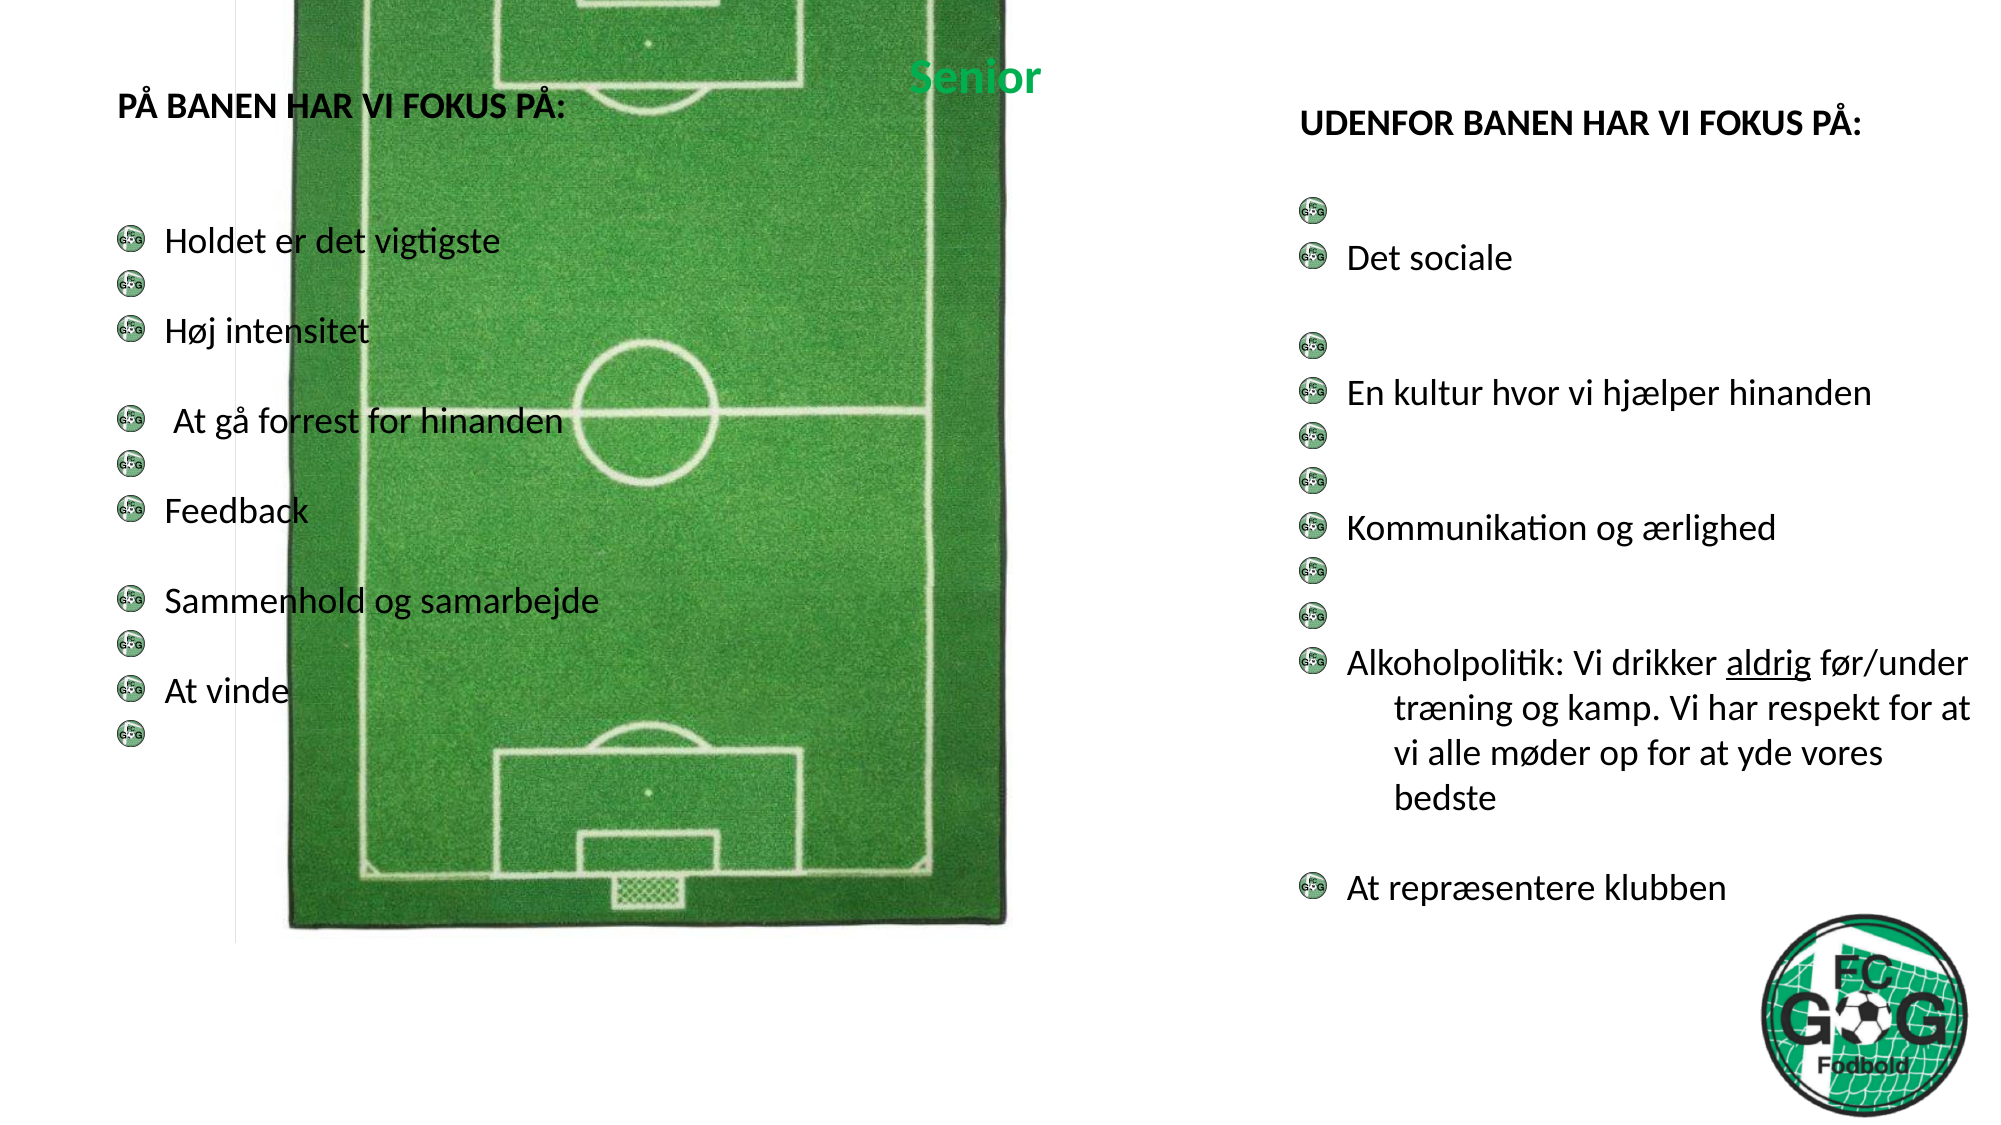

Senior
PÅ BANEN HAR VI FOKUS PÅ:
Holdet er det vigtigste
Høj intensitet
 At gå forrest for hinanden
Feedback
Sammenhold og samarbejde
At vinde
UDENFOR BANEN HAR VI FOKUS PÅ:
Det sociale
En kultur hvor vi hjælper hinanden
Kommunikation og ærlighed
Alkoholpolitik: Vi drikker aldrig før/under træning og kamp. Vi har respekt for at vi alle møder op for at yde vores bedste
At repræsentere klubben